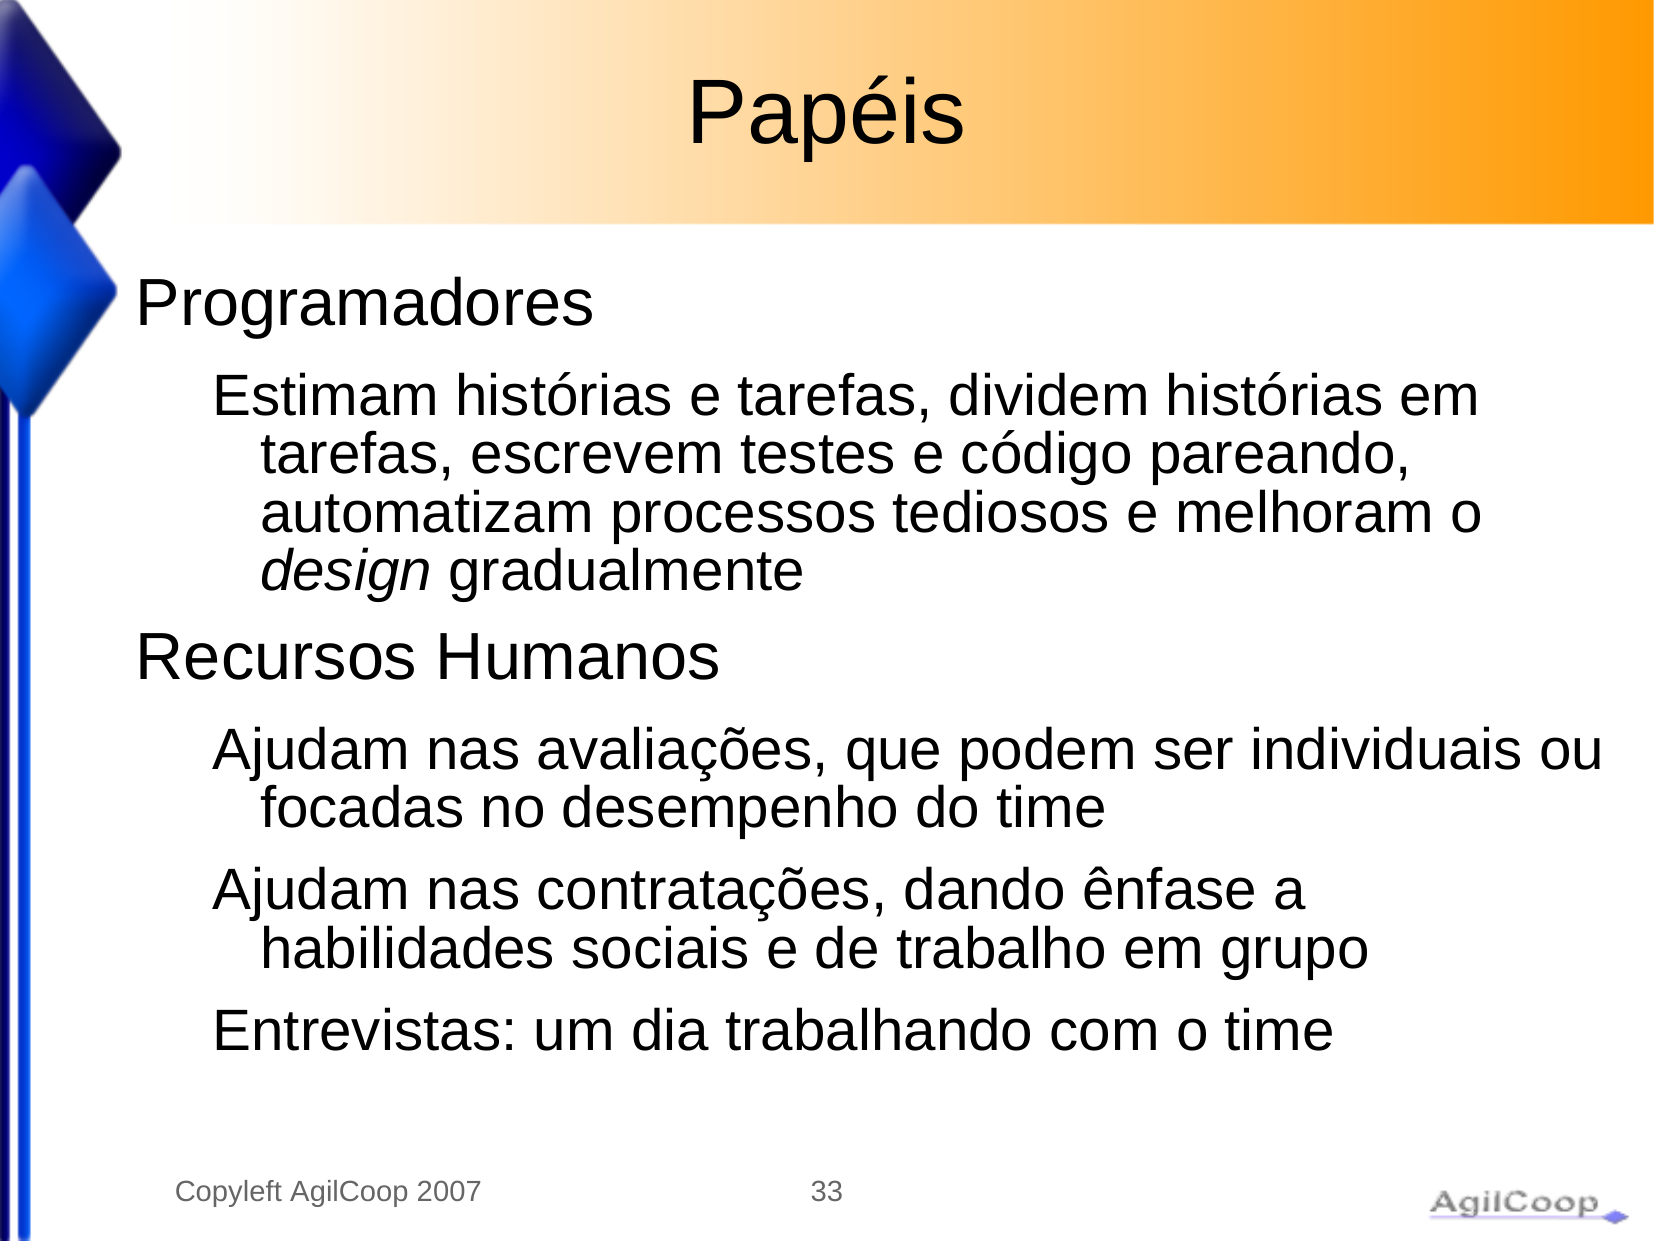

# Papéis
Programadores
Estimam histórias e tarefas, dividem histórias em tarefas, escrevem testes e código pareando, automatizam processos tediosos e melhoram o design gradualmente
Recursos Humanos
Ajudam nas avaliações, que podem ser individuais ou focadas no desempenho do time
Ajudam nas contratações, dando ênfase a habilidades sociais e de trabalho em grupo
Entrevistas: um dia trabalhando com o time
Copyleft AgilCoop 2007
33